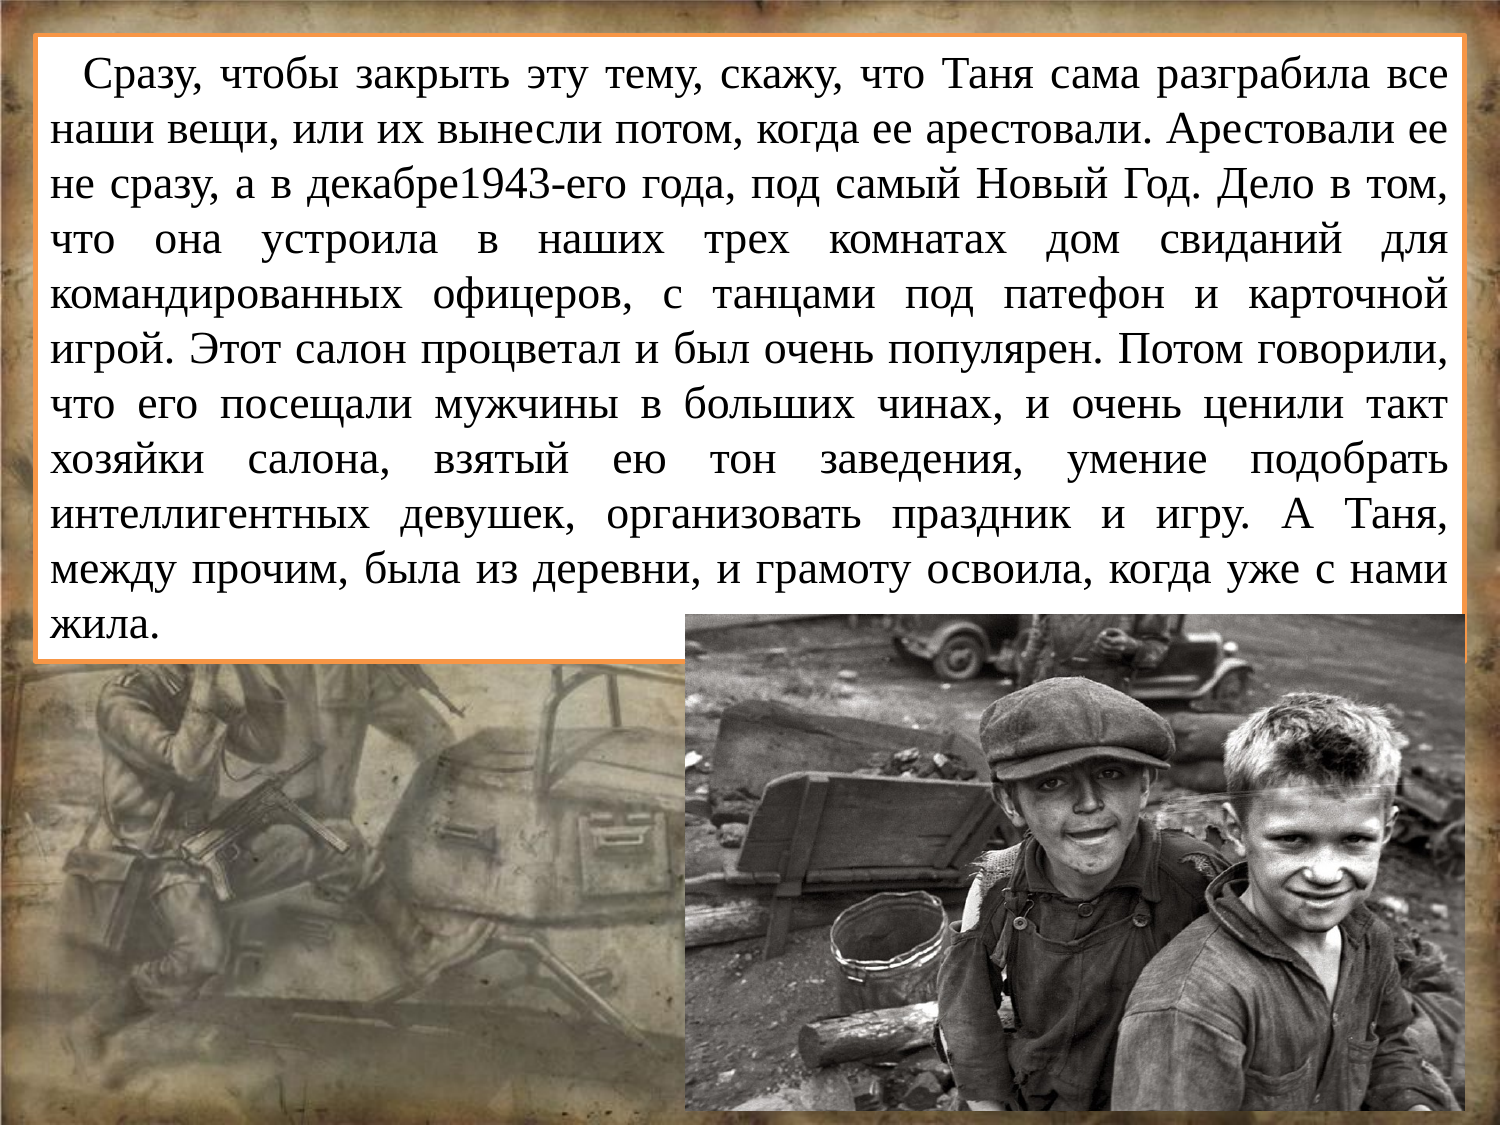

Cразу, чтобы закрыть эту тему, скажу, что Таня сама разграбила все наши вещи, или их вынесли потом, когда ее арестовали. Арестовали ее не сразу, а в декабре1943-его года, под самый Новый Год. Дело в том, что она устроила в наших трех комнатах дом свиданий для командированных офицеров, с танцами под патефон и карточной игрой. Этот салон процветал и был очень популярен. Потом говорили, что его посещали мужчины в больших чинах, и очень ценили такт хозяйки салона, взятый ею тон заведения, умение подобрать интеллигентных девушек, организовать праздник и игру. А Таня, между прочим, была из деревни, и грамоту освоила, когда уже с нами жила.
#